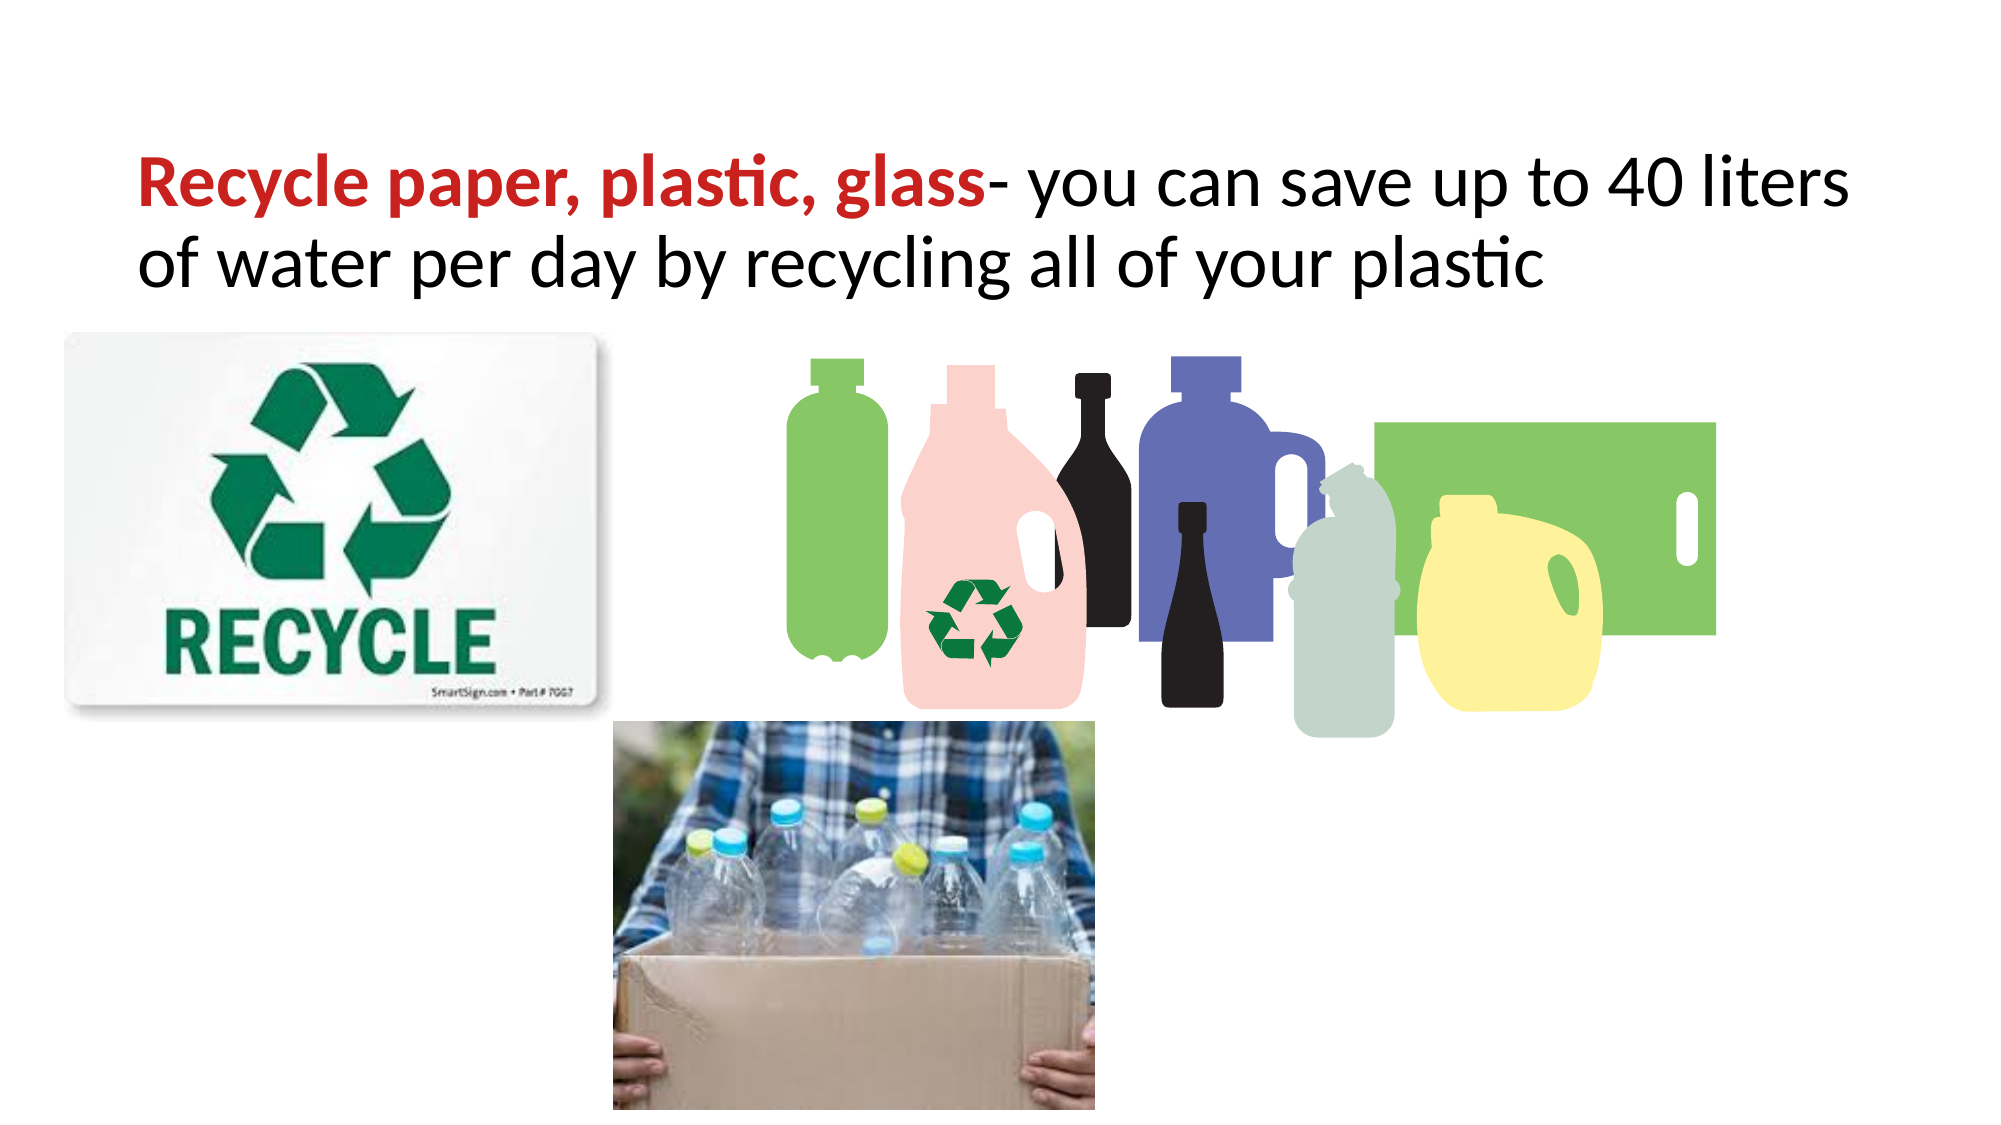

#
Recycle paper, plastic, glass- you can save up to 40 liters of water per day by recycling all of your plastic